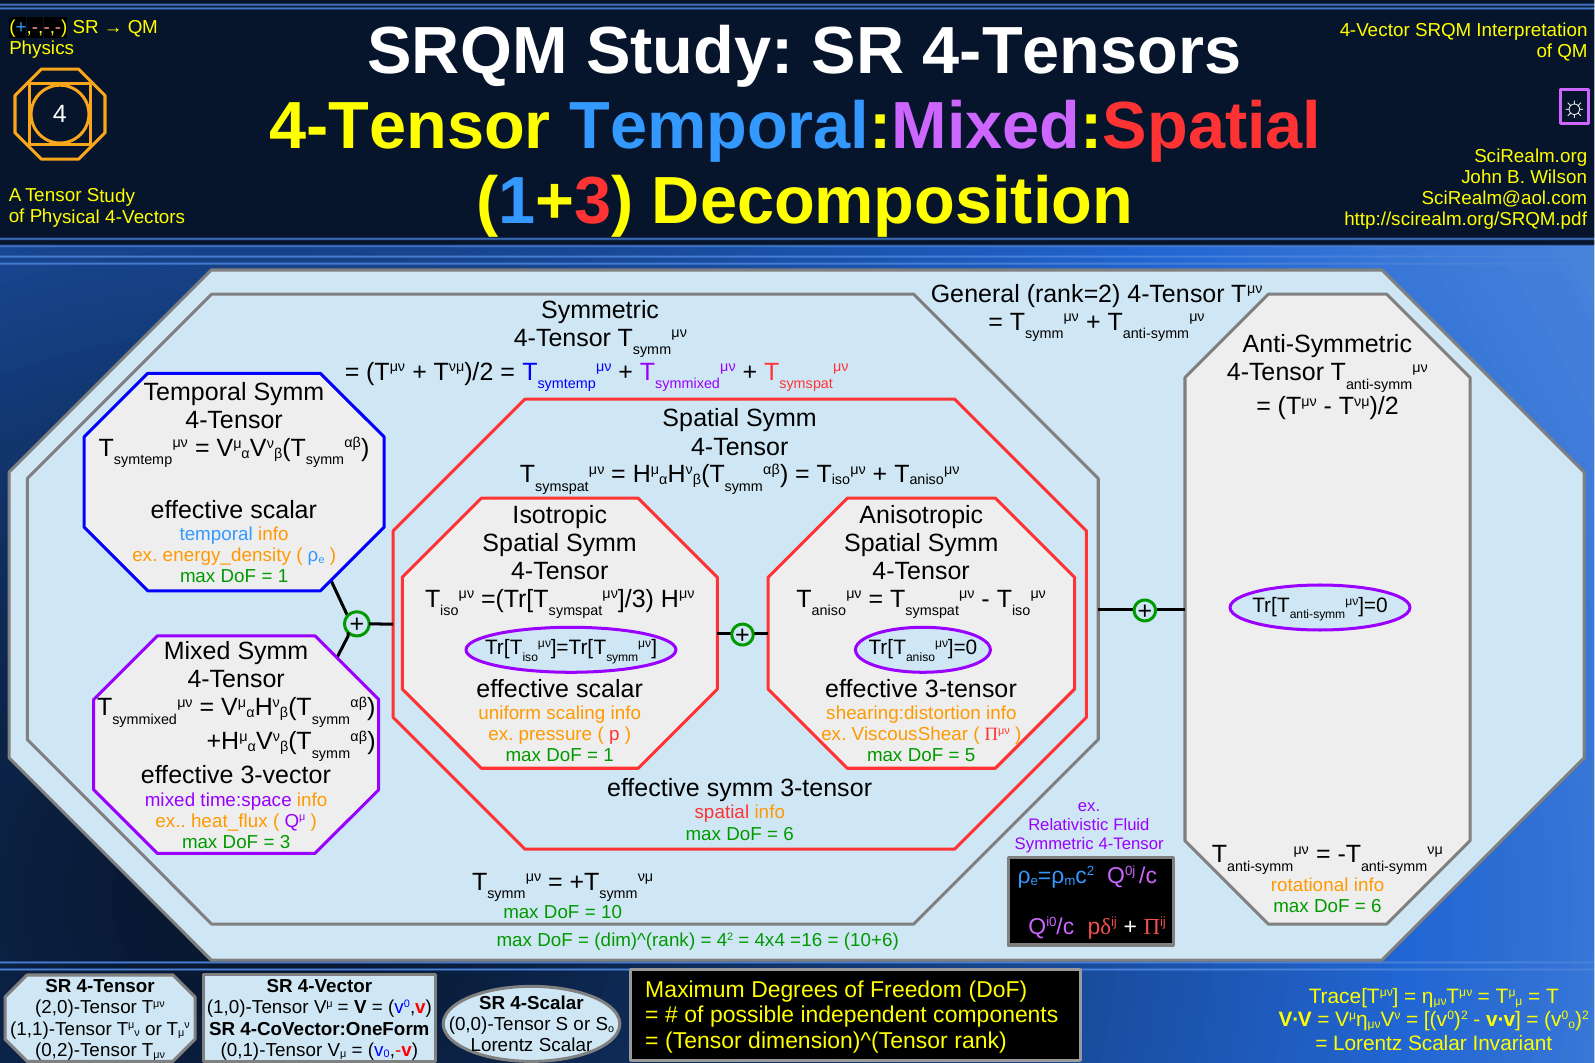

# SRQM Study: SR 4-Tensors 4-Tensor Temporal:Mixed:Spatial (1+3) Decomposition
(+,-,-,-) SR → QM
Physics
A Tensor Study
of Physical 4-Vectors
4-Vector SRQM Interpretation
of QM
SciRealm.org
John B. Wilson
SciRealm@aol.com
http://scirealm.org/SRQM.pdf
4
☼
								General (rank=2) 4-Tensor Tμν
								= Tsymmμν + Tanti-symmμν
max DoF = (dim)^(rank) = 42 = 4x4 =16 = (10+6)
	Symmetric
	4-Tensor Tsymmμν
	= (Tμν + Tνμ)/2 = Tsymtempμν + Tsymmixedμν + Tsymspatμν
Tsymmμν = +Tsymmνμ
max DoF = 10
Anti-Symmetric
4-Tensor Tanti-symmμν
= (Tμν - Tνμ)/2
Tanti-symmμν = -Tanti-symmνμ
rotational info
max DoF = 6
Temporal Symm
4-Tensor
Tsymtempμν = VμαVνβ(Tsymmαβ)
effective scalar
temporal info
ex. energy_density ( ρe )
max DoF = 1
Spatial Symm
4-Tensor
Tsymspatμν = HμαHνβ(Tsymmαβ) = Tisoμν + Tanisoμν
effective symm 3-tensor
spatial info
max DoF = 6
Isotropic
Spatial Symm
4-Tensor
Tisoμν =(Tr[Tsymspatμν]/3) Hμν
effective scalar
uniform scaling info
ex. pressure ( p )
max DoF = 1
Anisotropic
Spatial Symm
4-Tensor
Tanisoμν = Tsymspatμν - Tisoμν
effective 3-tensor
shearing:distortion info
ex. ViscousShear ( Πμν )
max DoF = 5
Tr[Tanti-symmμν]=0
+
+
+
Tr[Tisoμν]=Tr[Tsymmμν]
Tr[Tanisoμν]=0
Mixed Symm
4-Tensor
Tsymmixedμν = VμαHνβ(Tsymmαβ)
	 +HμαVνβ(Tsymmαβ)
effective 3-vector
mixed time:space info
ex.. heat_flux ( Qμ )
max DoF = 3
ex.
Relativistic Fluid
Symmetric 4-Tensor
 ρe=ρmc2 Q0j /c
 Qi0/c pδij + Πij
Maximum Degrees of Freedom (DoF)
= # of possible independent components = (Tensor dimension)^(Tensor rank)
SR 4-Tensor
(2,0)-Tensor Tμν
(1,1)-Tensor Tμν or Tμν
(0,2)-Tensor Tμν
SR 4-Vector
(1,0)-Tensor Vμ = V = (v0,v)
SR 4-CoVector:OneForm
(0,1)-Tensor Vμ = (v0,-v)
Trace[Tμν] = ημνTμν = Tμμ = T
V∙V = VμημνVν = [(v0)2 - v∙v] = (v0o)2
= Lorentz Scalar Invariant
SR 4-Scalar
(0,0)-Tensor S or So
Lorentz Scalar